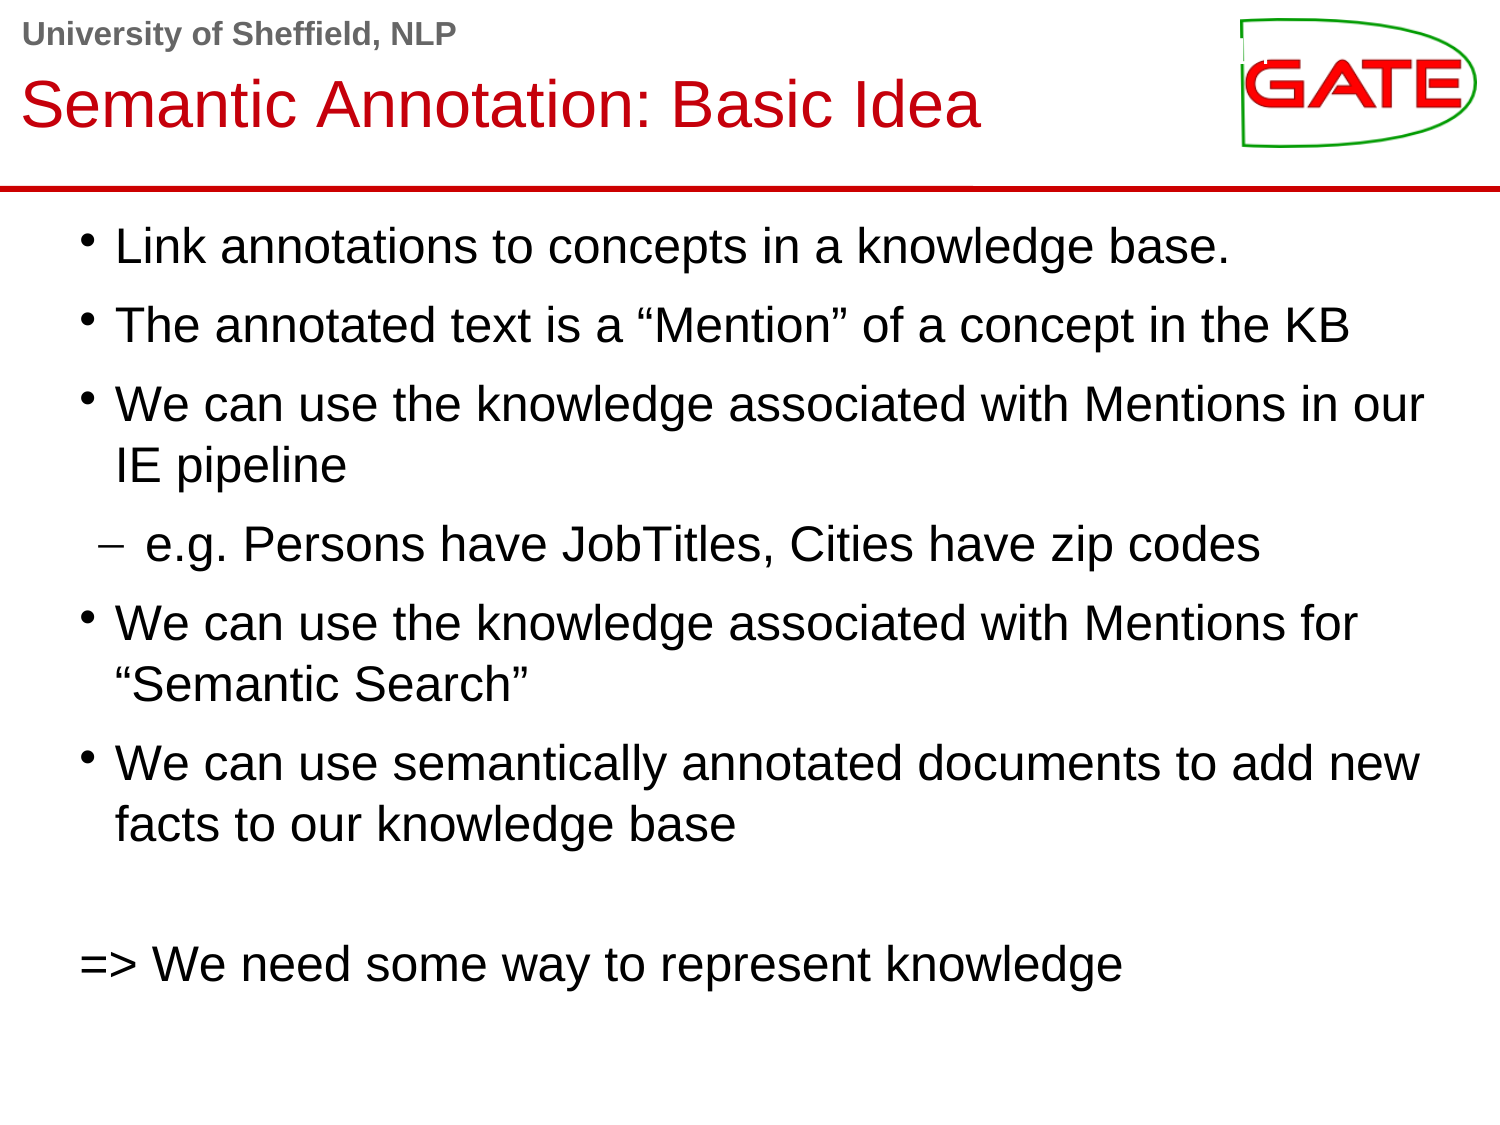

Slide
# Semantic Annotation: Basic Idea
Link annotations to concepts in a knowledge base.
The annotated text is a “Mention” of a concept in the KB
We can use the knowledge associated with Mentions in our IE pipeline
e.g. Persons have JobTitles, Cities have zip codes
We can use the knowledge associated with Mentions for “Semantic Search”
We can use semantically annotated documents to add new facts to our knowledge base
=> We need some way to represent knowledge